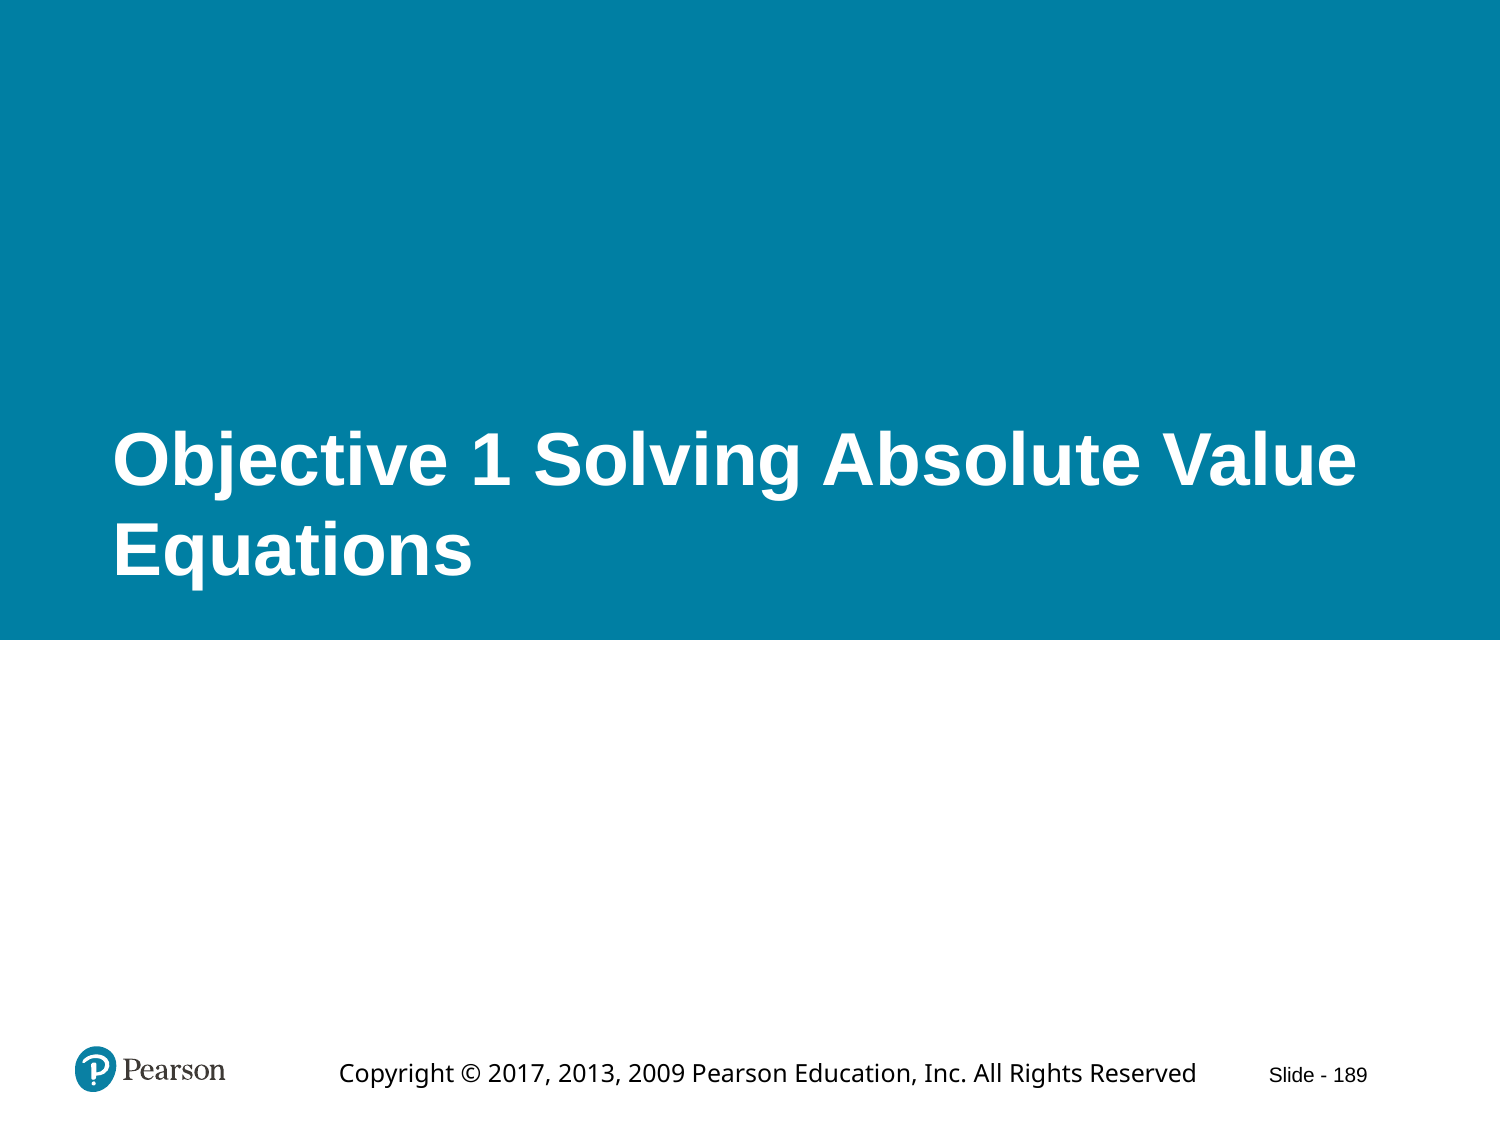

# Objective 1 Solving Absolute Value Equations